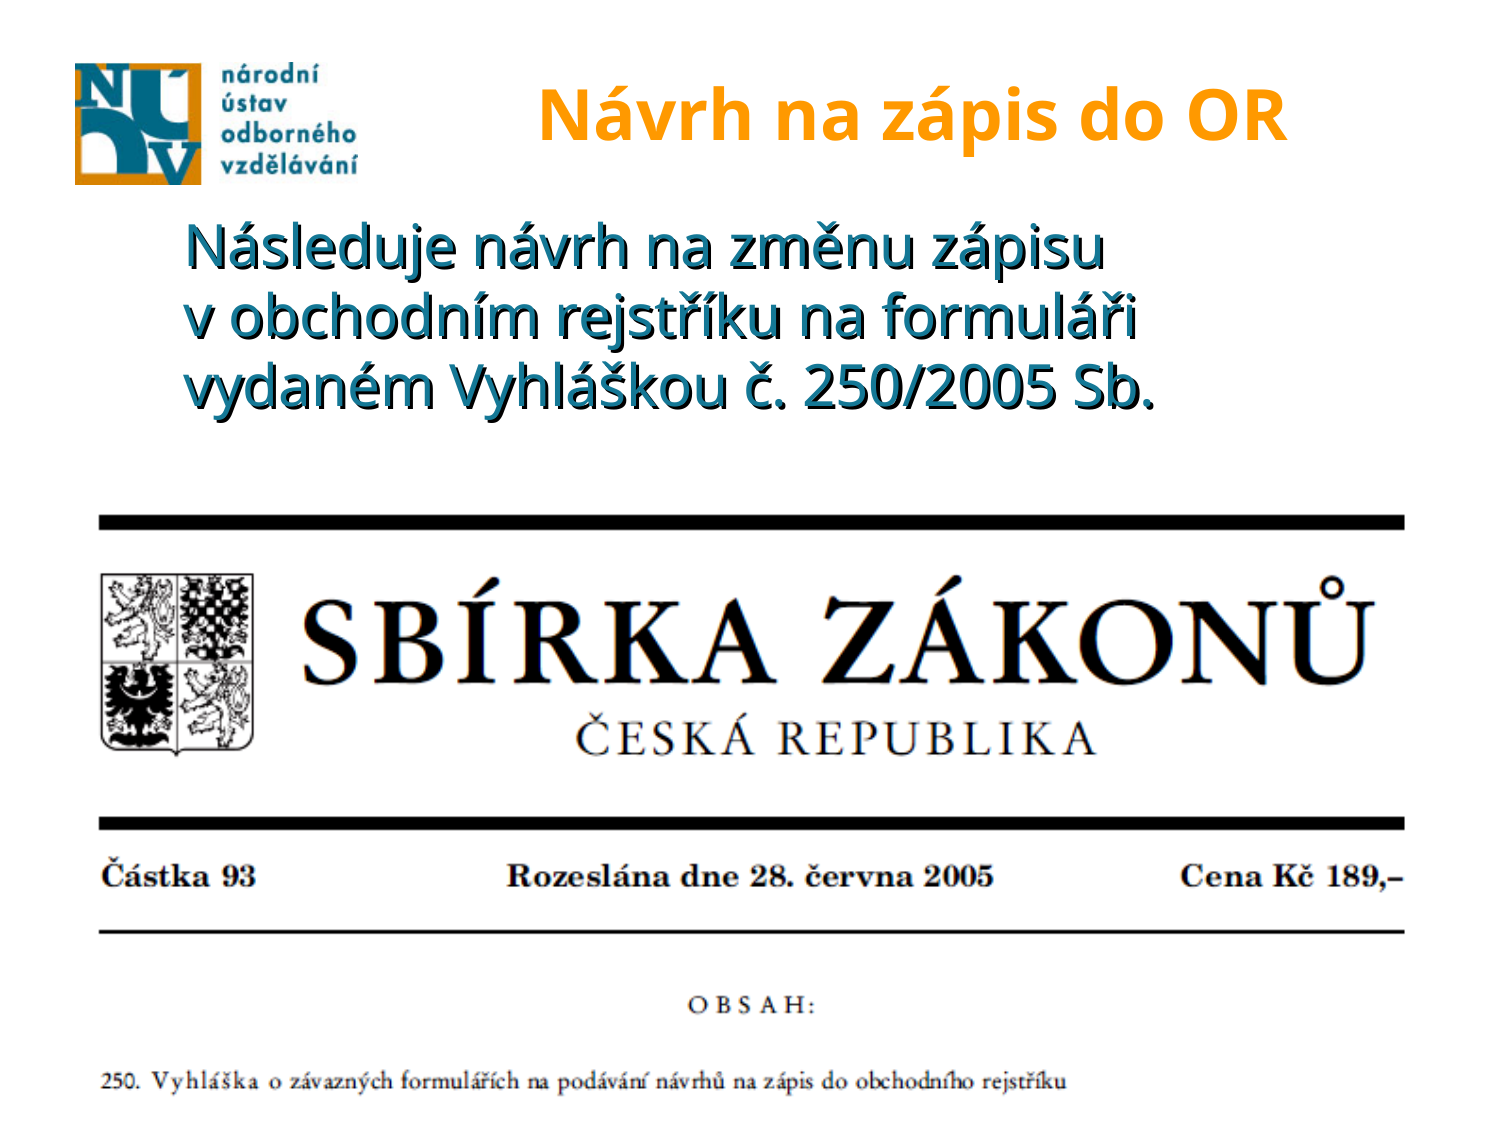

# Návrh na zápis do OR
Následuje návrh na změnu zápisu
v obchodním rejstříku na formuláři
vydaném Vyhláškou č. 250/2005 Sb.